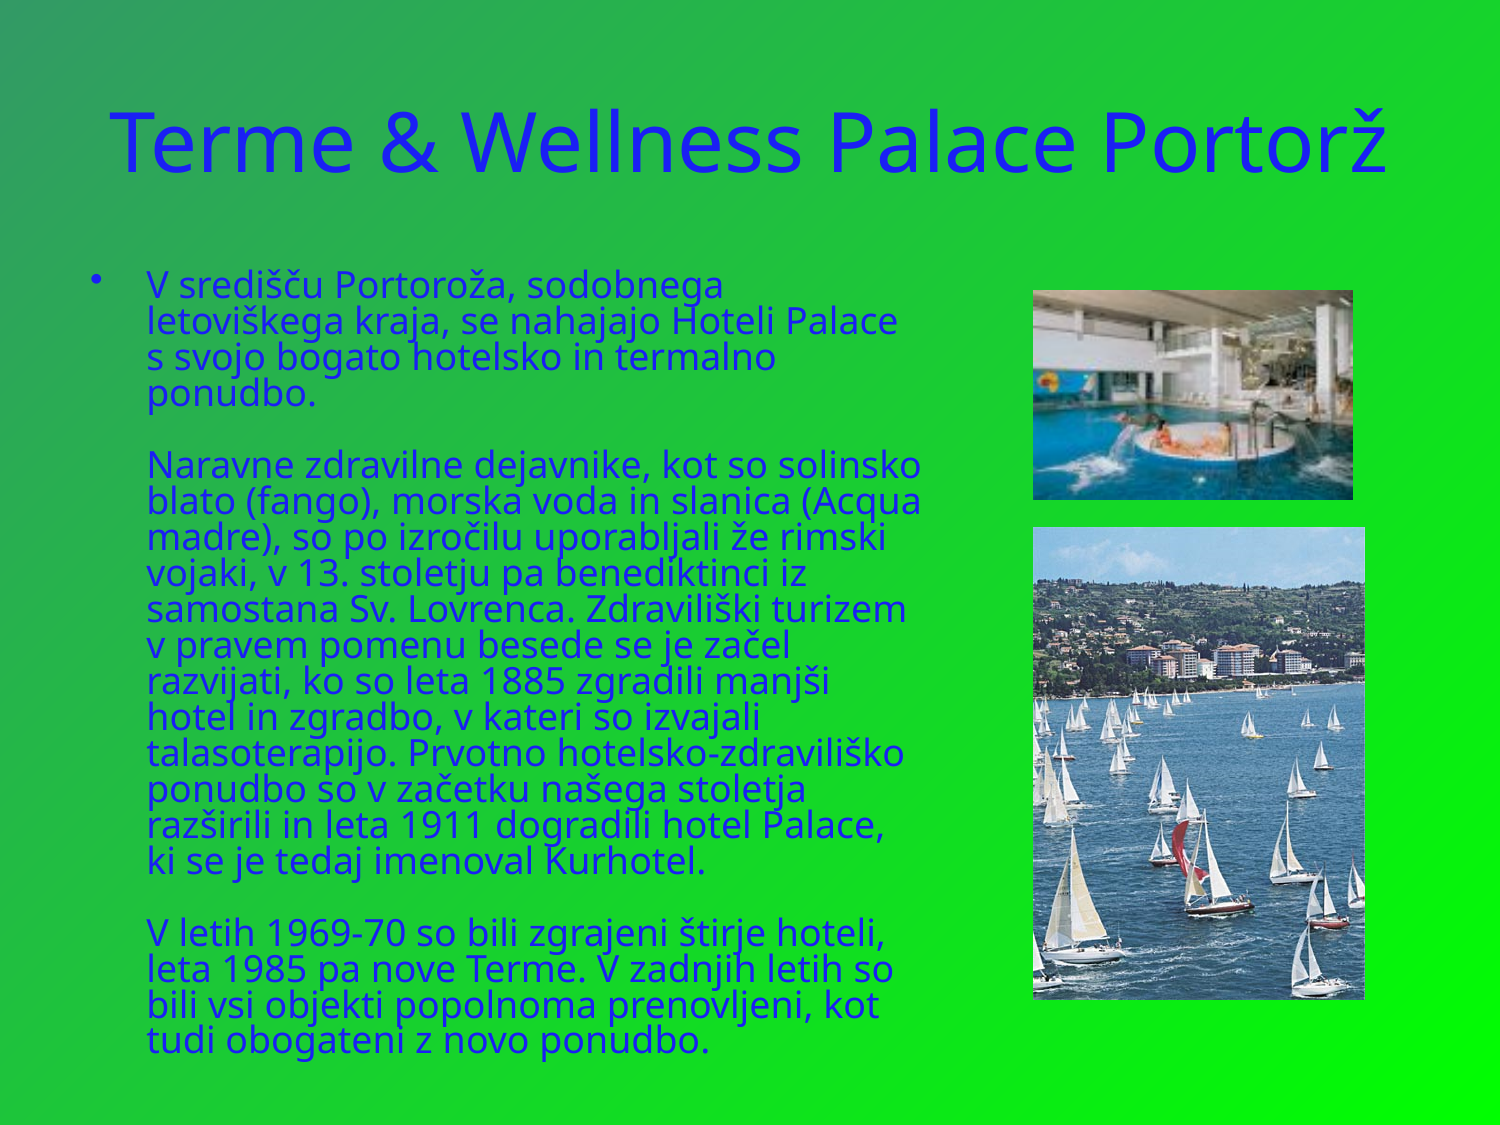

# Terme & Wellness Palace Portorž
V središču Portoroža, sodobnega letoviškega kraja, se nahajajo Hoteli Palace s svojo bogato hotelsko in termalno ponudbo.
Naravne zdravilne dejavnike, kot so solinsko blato (fango), morska voda in slanica (Acqua madre), so po izročilu uporabljali že rimski vojaki, v 13. stoletju pa benediktinci iz samostana Sv. Lovrenca. Zdraviliški turizem v pravem pomenu besede se je začel razvijati, ko so leta 1885 zgradili manjši hotel in zgradbo, v kateri so izvajali talasoterapijo. Prvotno hotelsko-zdraviliško ponudbo so v začetku našega stoletja razširili in leta 1911 dogradili hotel Palace, ki se je tedaj imenoval Kurhotel.
V letih 1969-70 so bili zgrajeni štirje hoteli, leta 1985 pa nove Terme. V zadnjih letih so bili vsi objekti popolnoma prenovljeni, kot tudi obogateni z novo ponudbo.